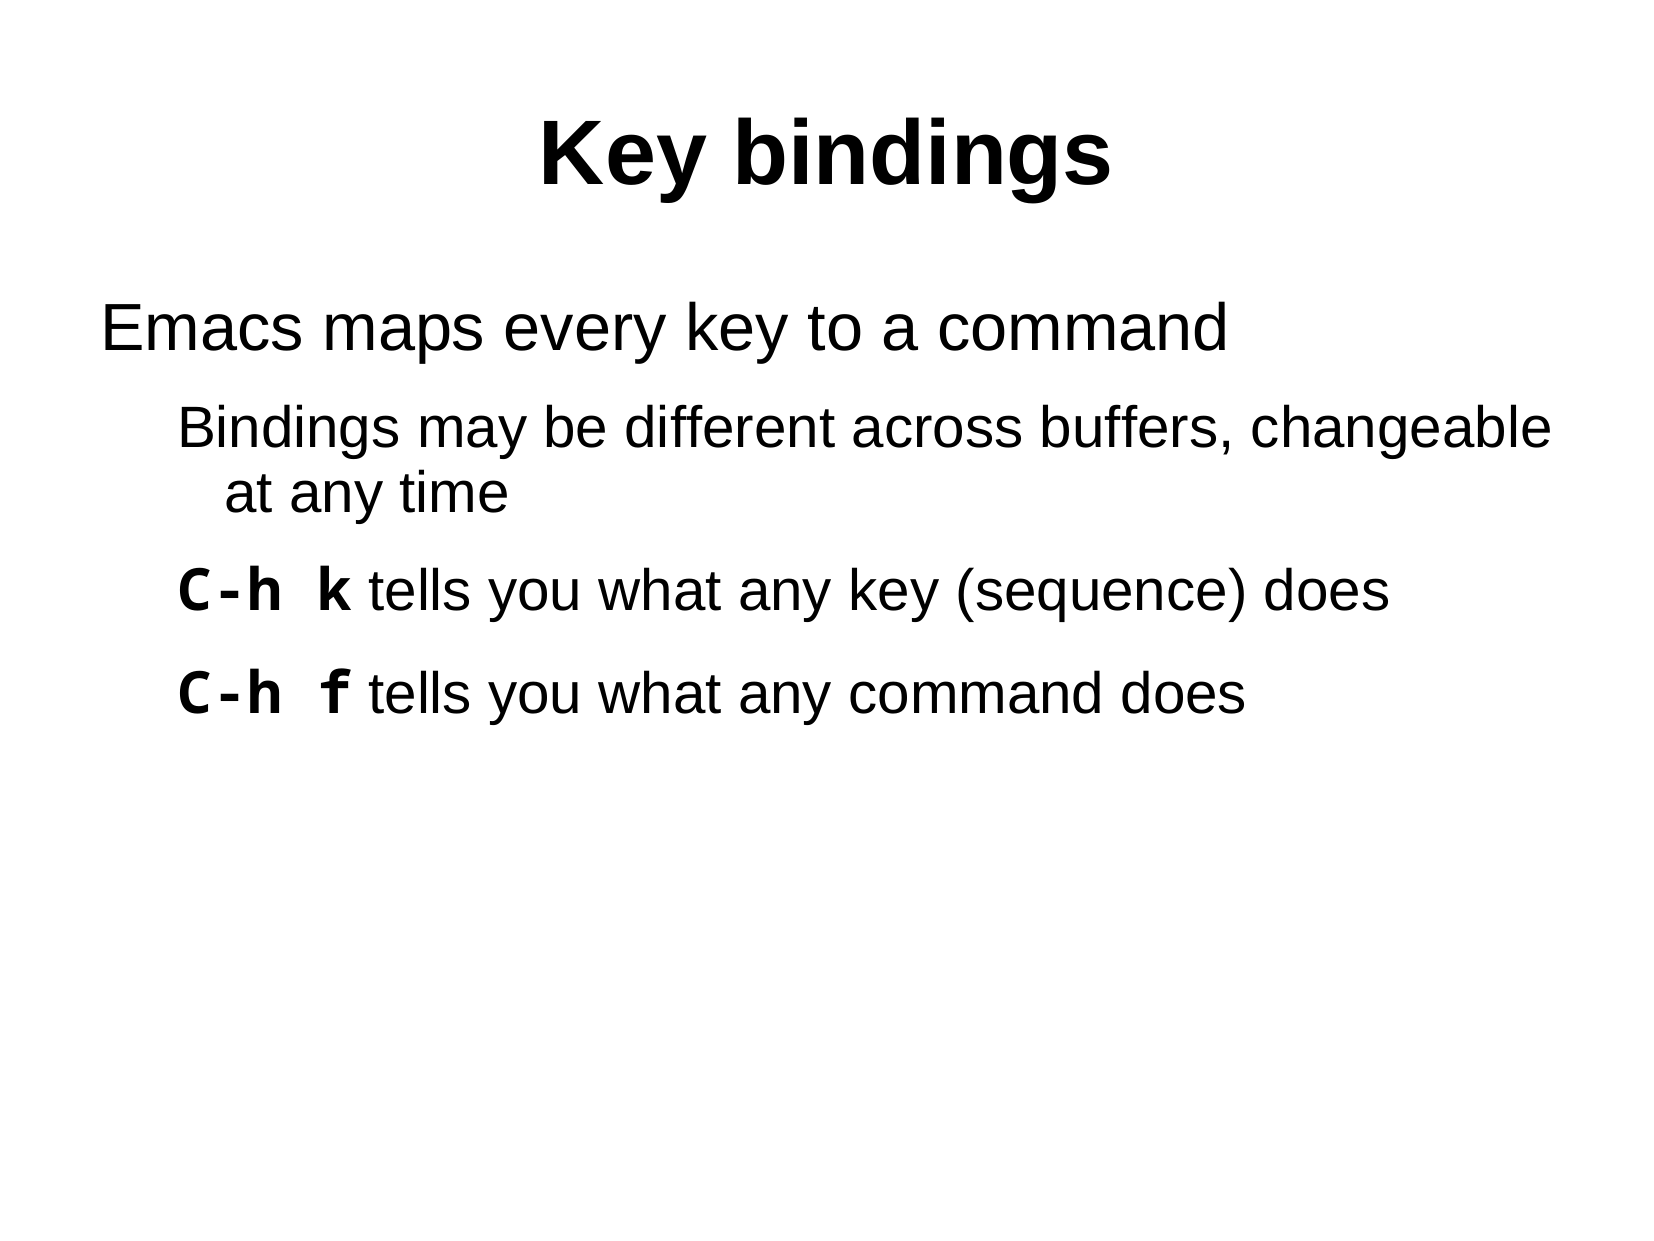

# Key bindings
Emacs maps every key to a command
Bindings may be different across buffers, changeable at any time
C-h k tells you what any key (sequence) does
C-h f tells you what any command does